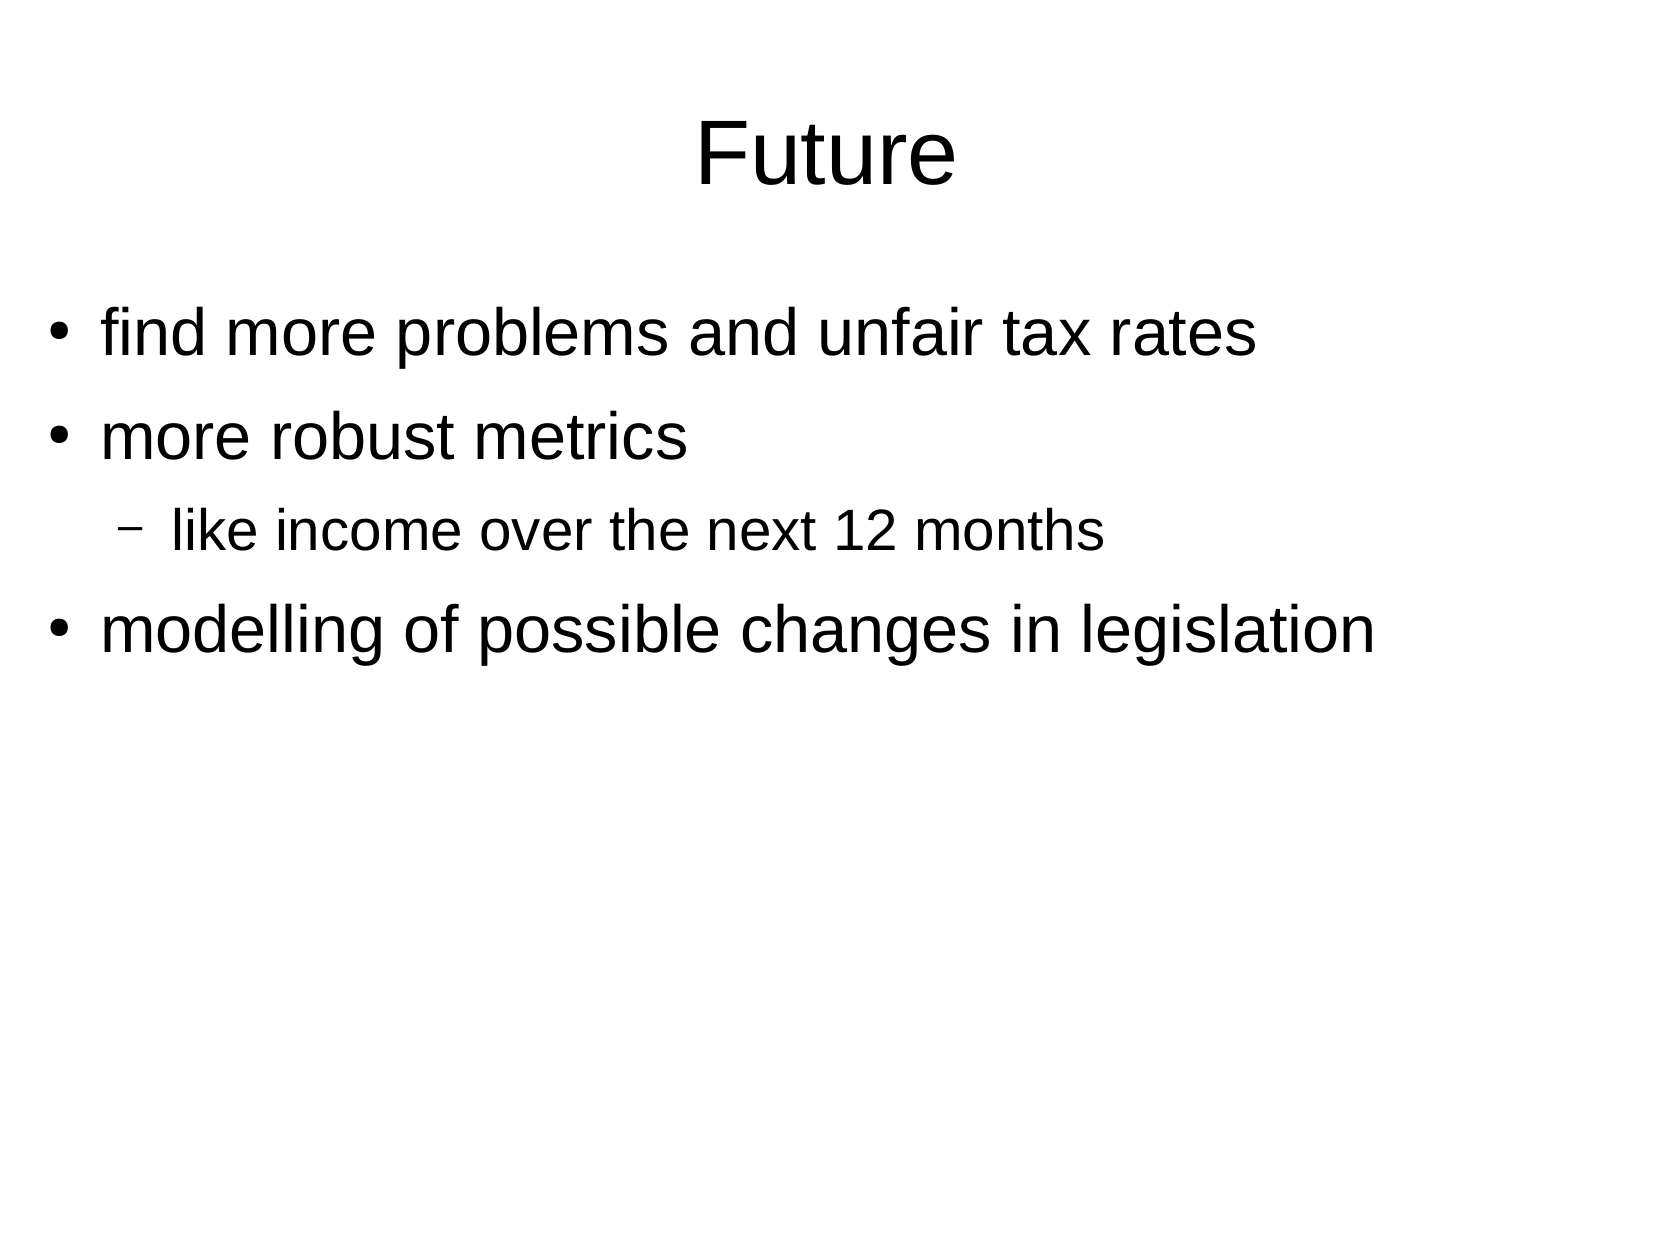

# Future
find more problems and unfair tax rates
more robust metrics
like income over the next 12 months
modelling of possible changes in legislation